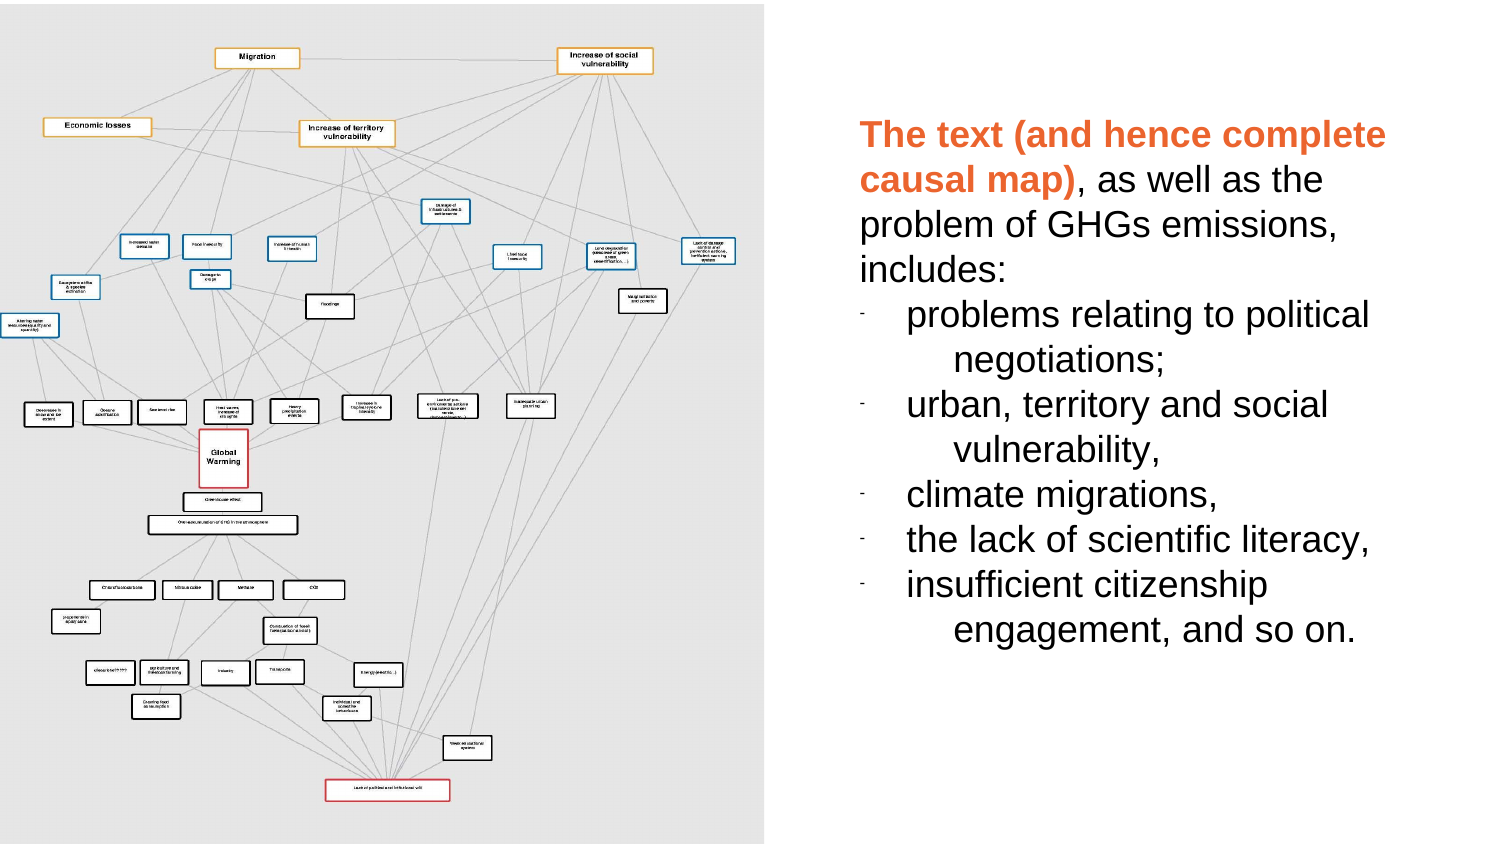

The text (and hence complete causal map), as well as the problem of GHGs emissions, includes:
problems relating to political negotiations;
urban, territory and social vulnerability,
climate migrations,
the lack of scientific literacy,
insufficient citizenship engagement, and so on.